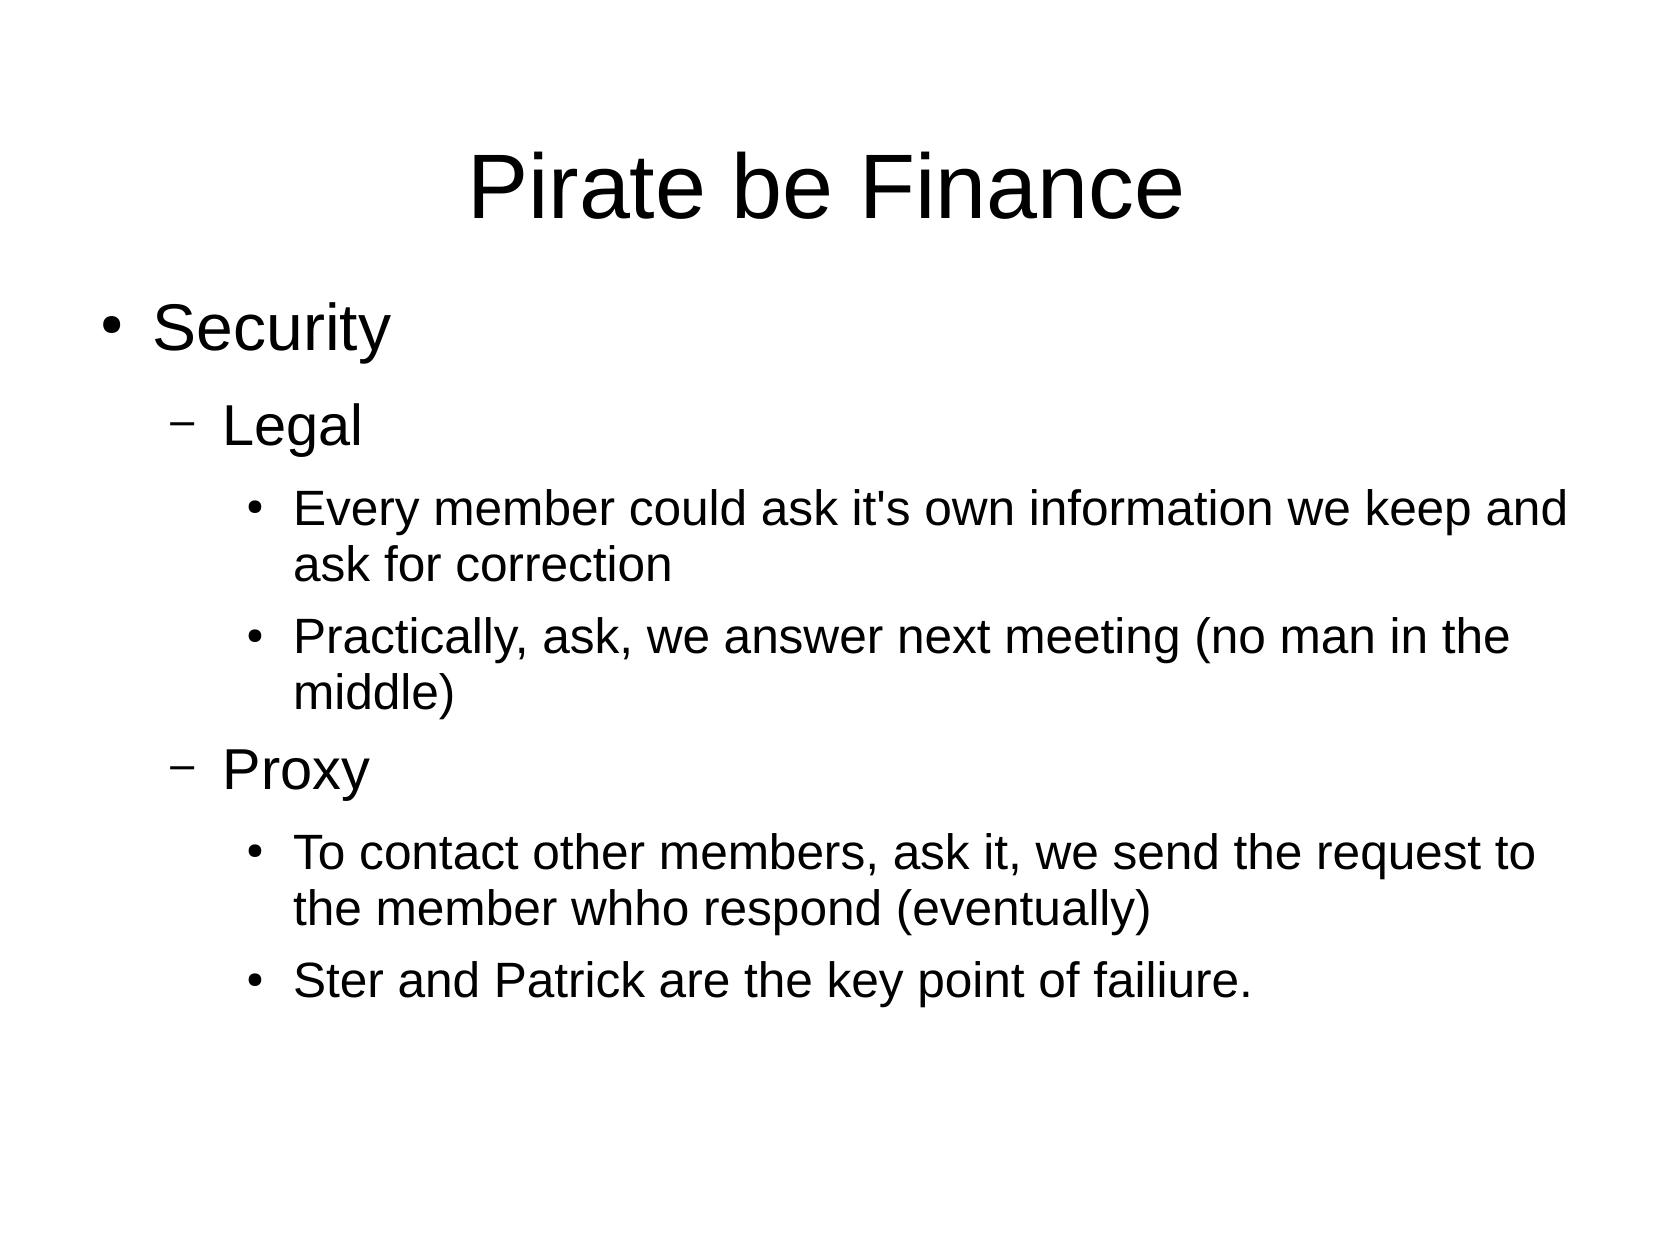

# Pirate be Finance
Security
Legal
Every member could ask it's own information we keep and ask for correction
Practically, ask, we answer next meeting (no man in the middle)
Proxy
To contact other members, ask it, we send the request to the member whho respond (eventually)
Ster and Patrick are the key point of failiure.